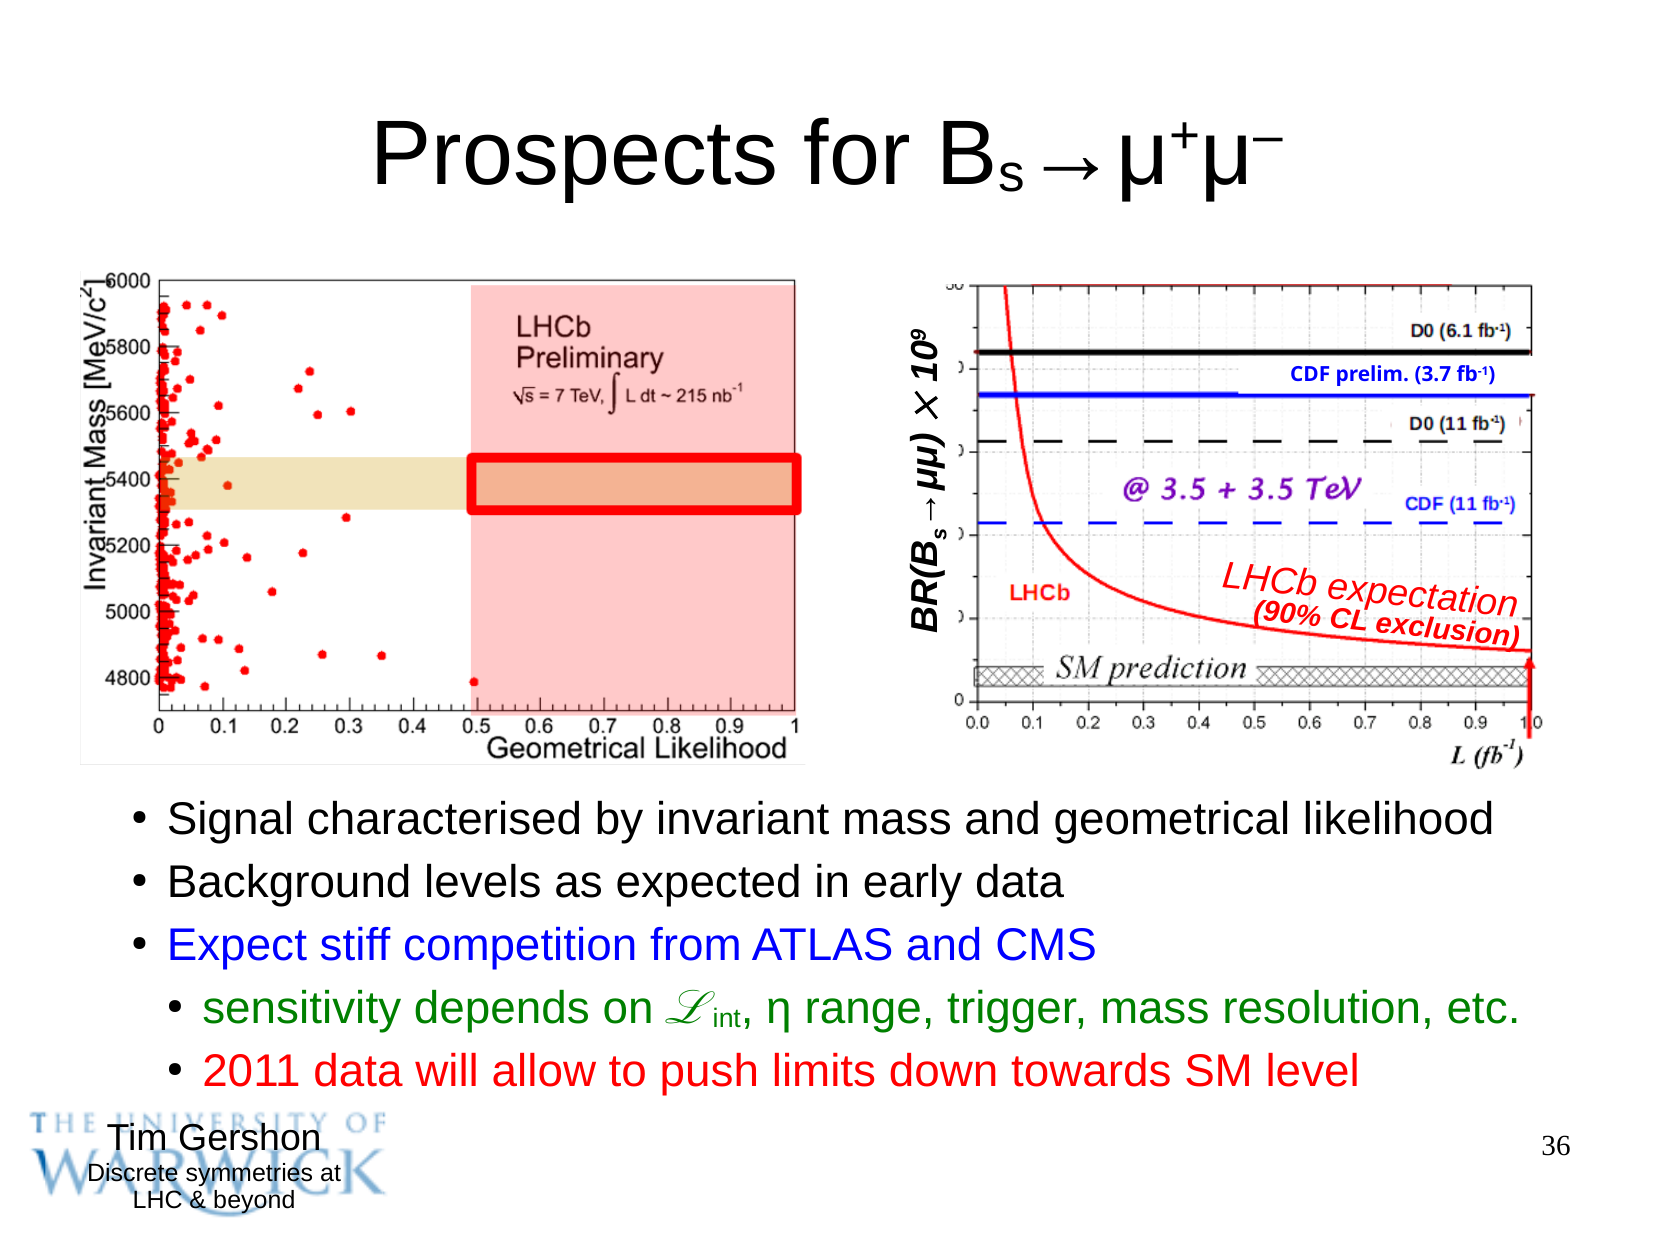

# Prospects for Bs→μ+μ–
CDF prelim. (3.7 fb-1)
BR(Bs→μμ)  109
LHCb expectation
(90% CL exclusion)
Signal characterised by invariant mass and geometrical likelihood
Background levels as expected in early data
Expect stiff competition from ATLAS and CMS
sensitivity depends on ℒint, η range, trigger, mass resolution, etc.
2011 data will allow to push limits down towards SM level
Tim Gershon
Discrete symmetries at LHC & beyond
36